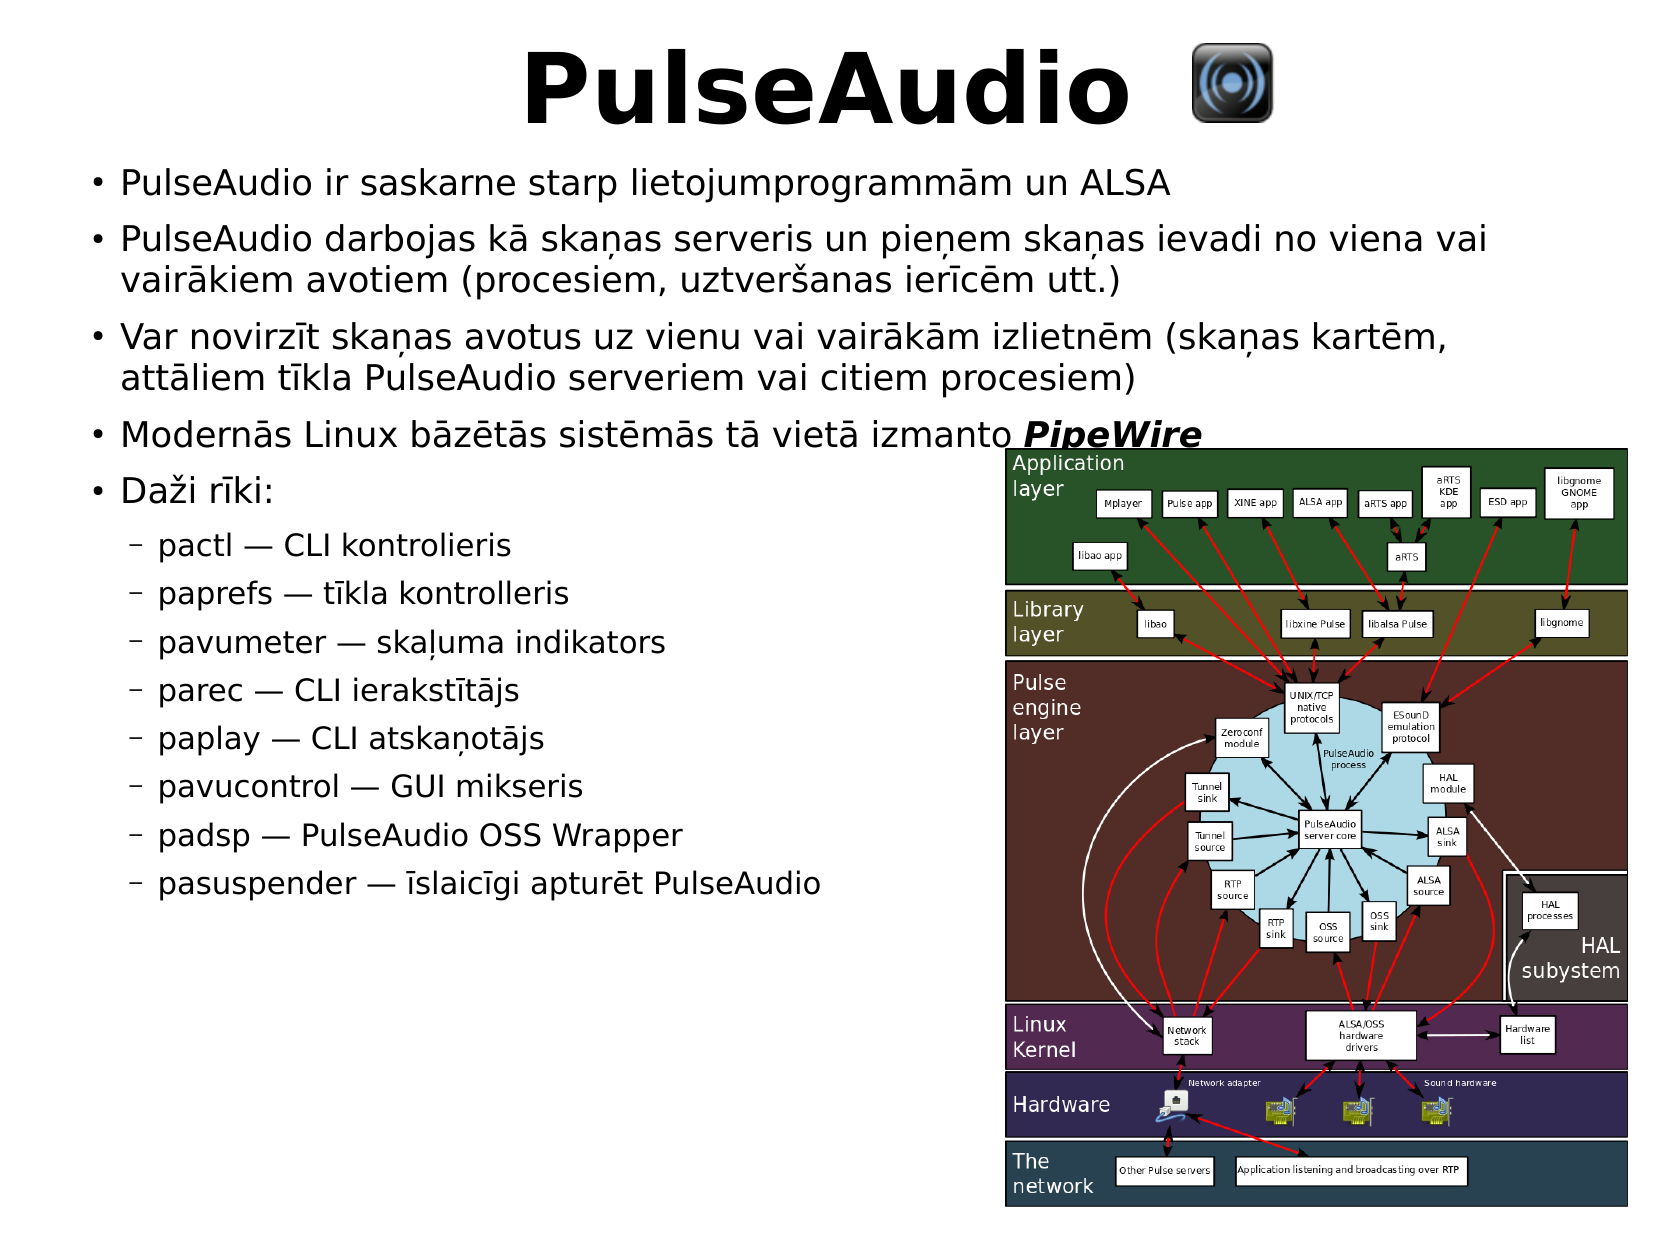

# PulseAudio
PulseAudio ir saskarne starp lietojumprogrammām un ALSA
PulseAudio darbojas kā skaņas serveris un pieņem skaņas ievadi no viena vai vairākiem avotiem (procesiem, uztveršanas ierīcēm utt.)
Var novirzīt skaņas avotus uz vienu vai vairākām izlietnēm (skaņas kartēm, attāliem tīkla PulseAudio serveriem vai citiem procesiem)
Modernās Linux bāzētās sistēmās tā vietā izmanto PipeWire
Daži rīki:
pactl — CLI kontrolieris
paprefs — tīkla kontrolleris
pavumeter — skaļuma indikators
parec — CLI ierakstītājs
paplay — CLI atskaņotājs
pavucontrol — GUI mikseris
padsp — PulseAudio OSS Wrapper
pasuspender — īslaicīgi apturēt PulseAudio